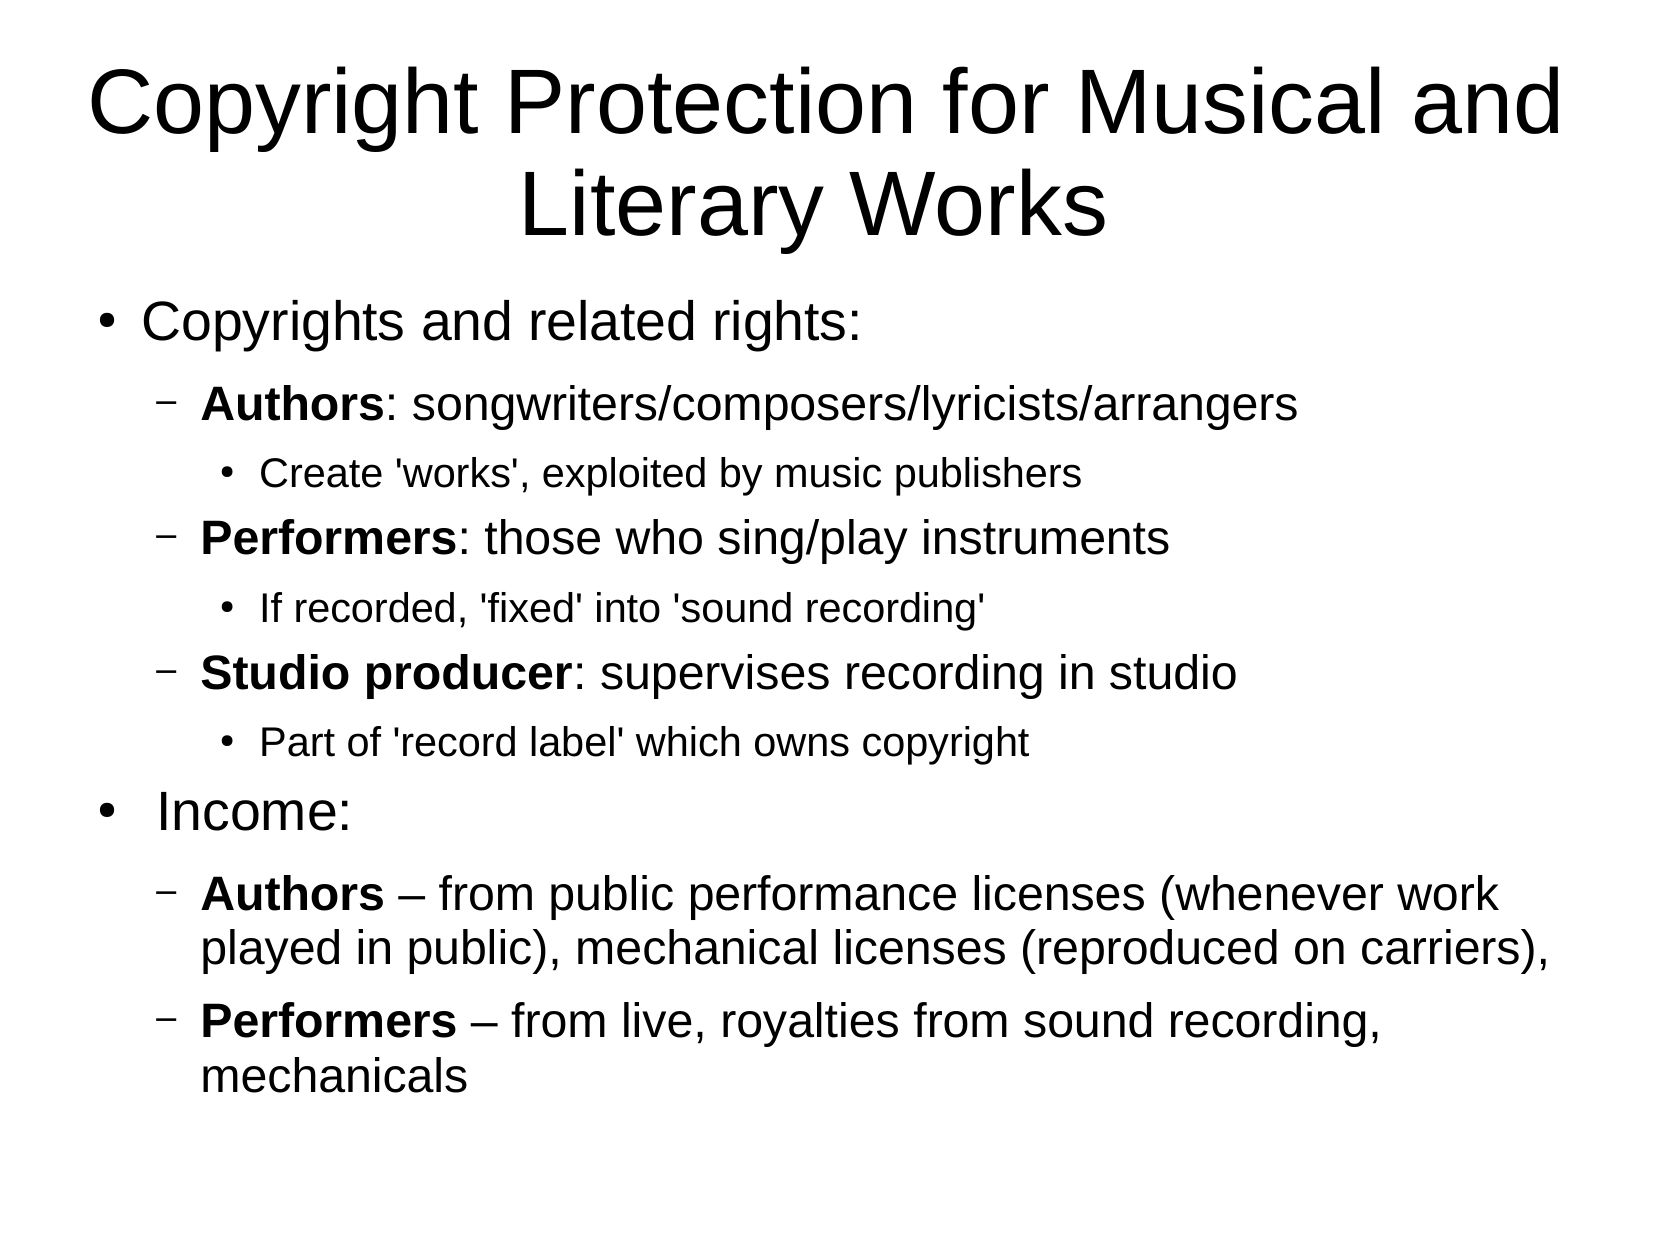

# Copyright Protection for Musical and Literary Works
Copyrights and related rights:
Authors: songwriters/composers/lyricists/arrangers
Create 'works', exploited by music publishers
Performers: those who sing/play instruments
If recorded, 'fixed' into 'sound recording'
Studio producer: supervises recording in studio
Part of 'record label' which owns copyright
 Income:
Authors – from public performance licenses (whenever work played in public), mechanical licenses (reproduced on carriers),
Performers – from live, royalties from sound recording, mechanicals